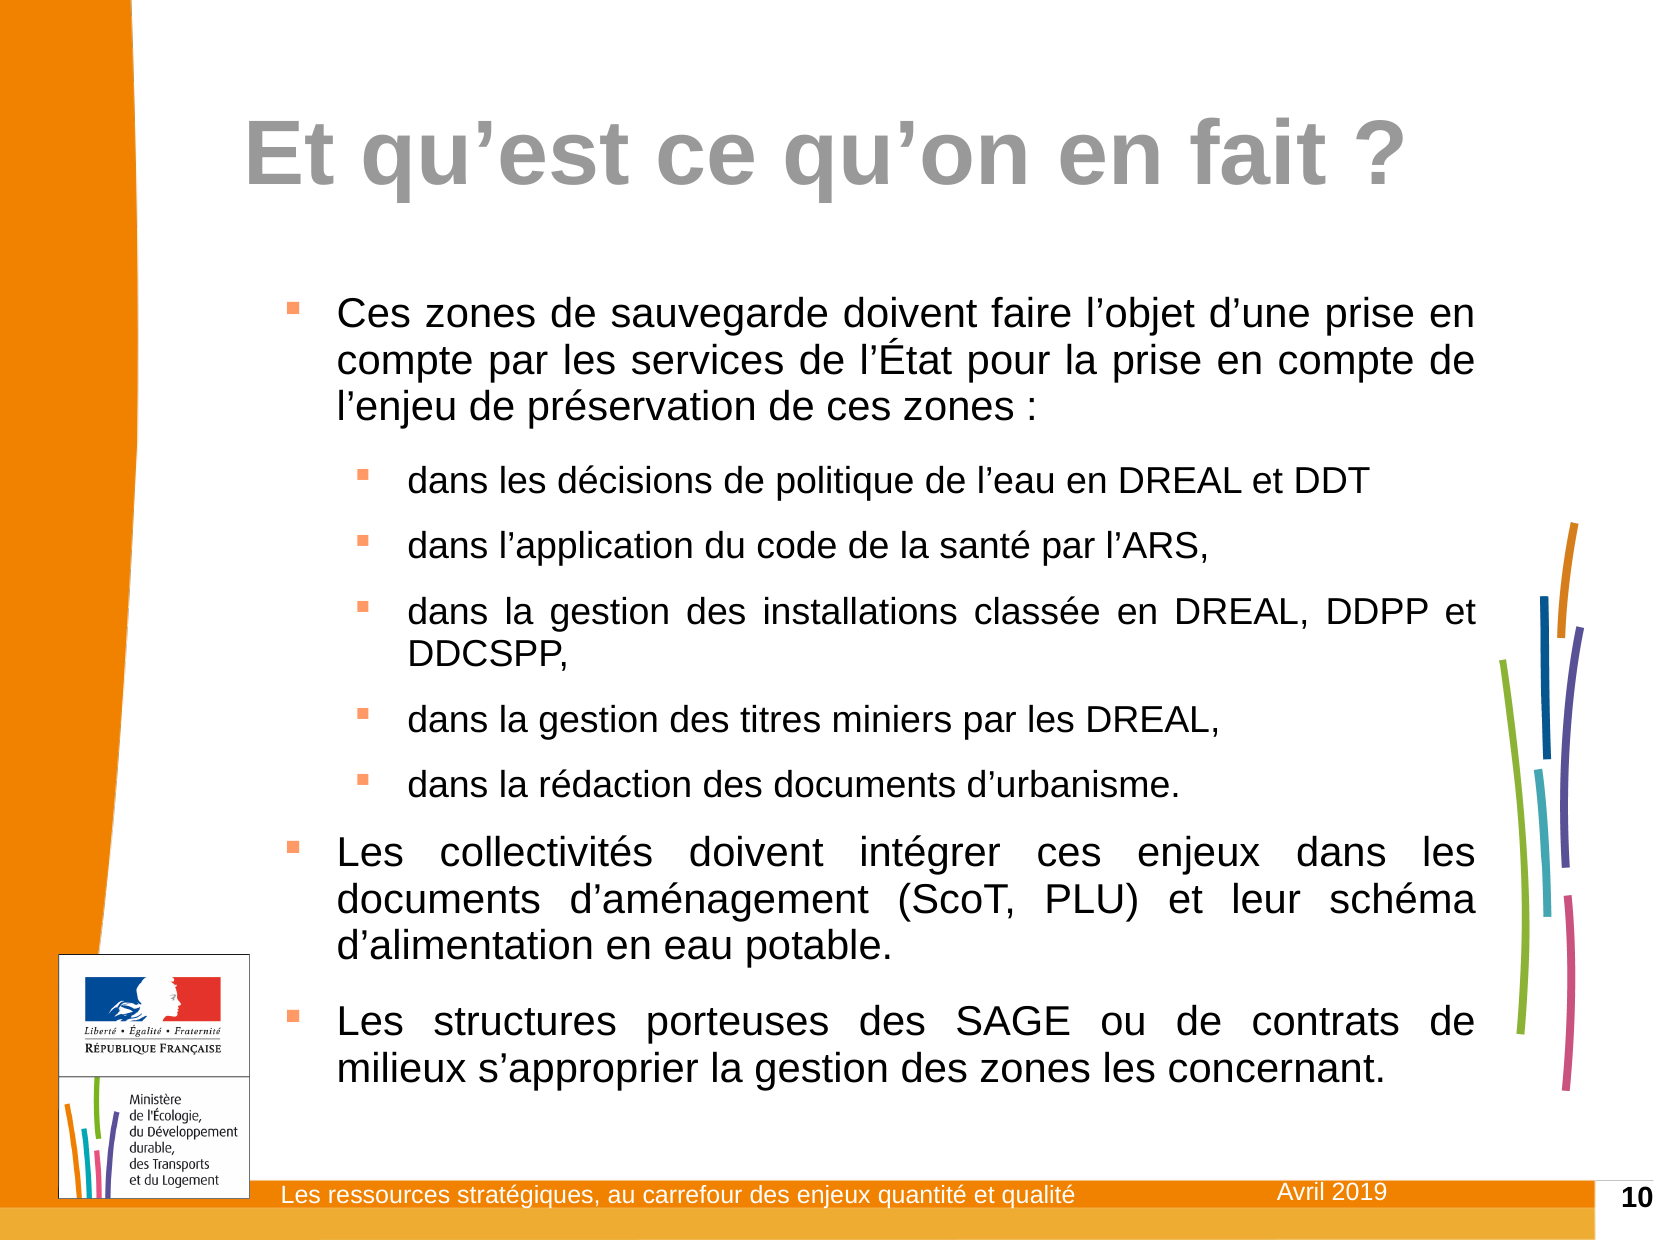

# Et qu’est ce qu’on en fait ?
Ces zones de sauvegarde doivent faire l’objet d’une prise en compte par les services de l’État pour la prise en compte de l’enjeu de préservation de ces zones :
dans les décisions de politique de l’eau en DREAL et DDT
dans l’application du code de la santé par l’ARS,
dans la gestion des installations classée en DREAL, DDPP et DDCSPP,
dans la gestion des titres miniers par les DREAL,
dans la rédaction des documents d’urbanisme.
Les collectivités doivent intégrer ces enjeux dans les documents d’aménagement (ScoT, PLU) et leur schéma d’alimentation en eau potable.
Les structures porteuses des SAGE ou de contrats de milieux s’approprier la gestion des zones les concernant.
Avril 2019
Les ressources stratégiques, au carrefour des enjeux quantité et qualité
10